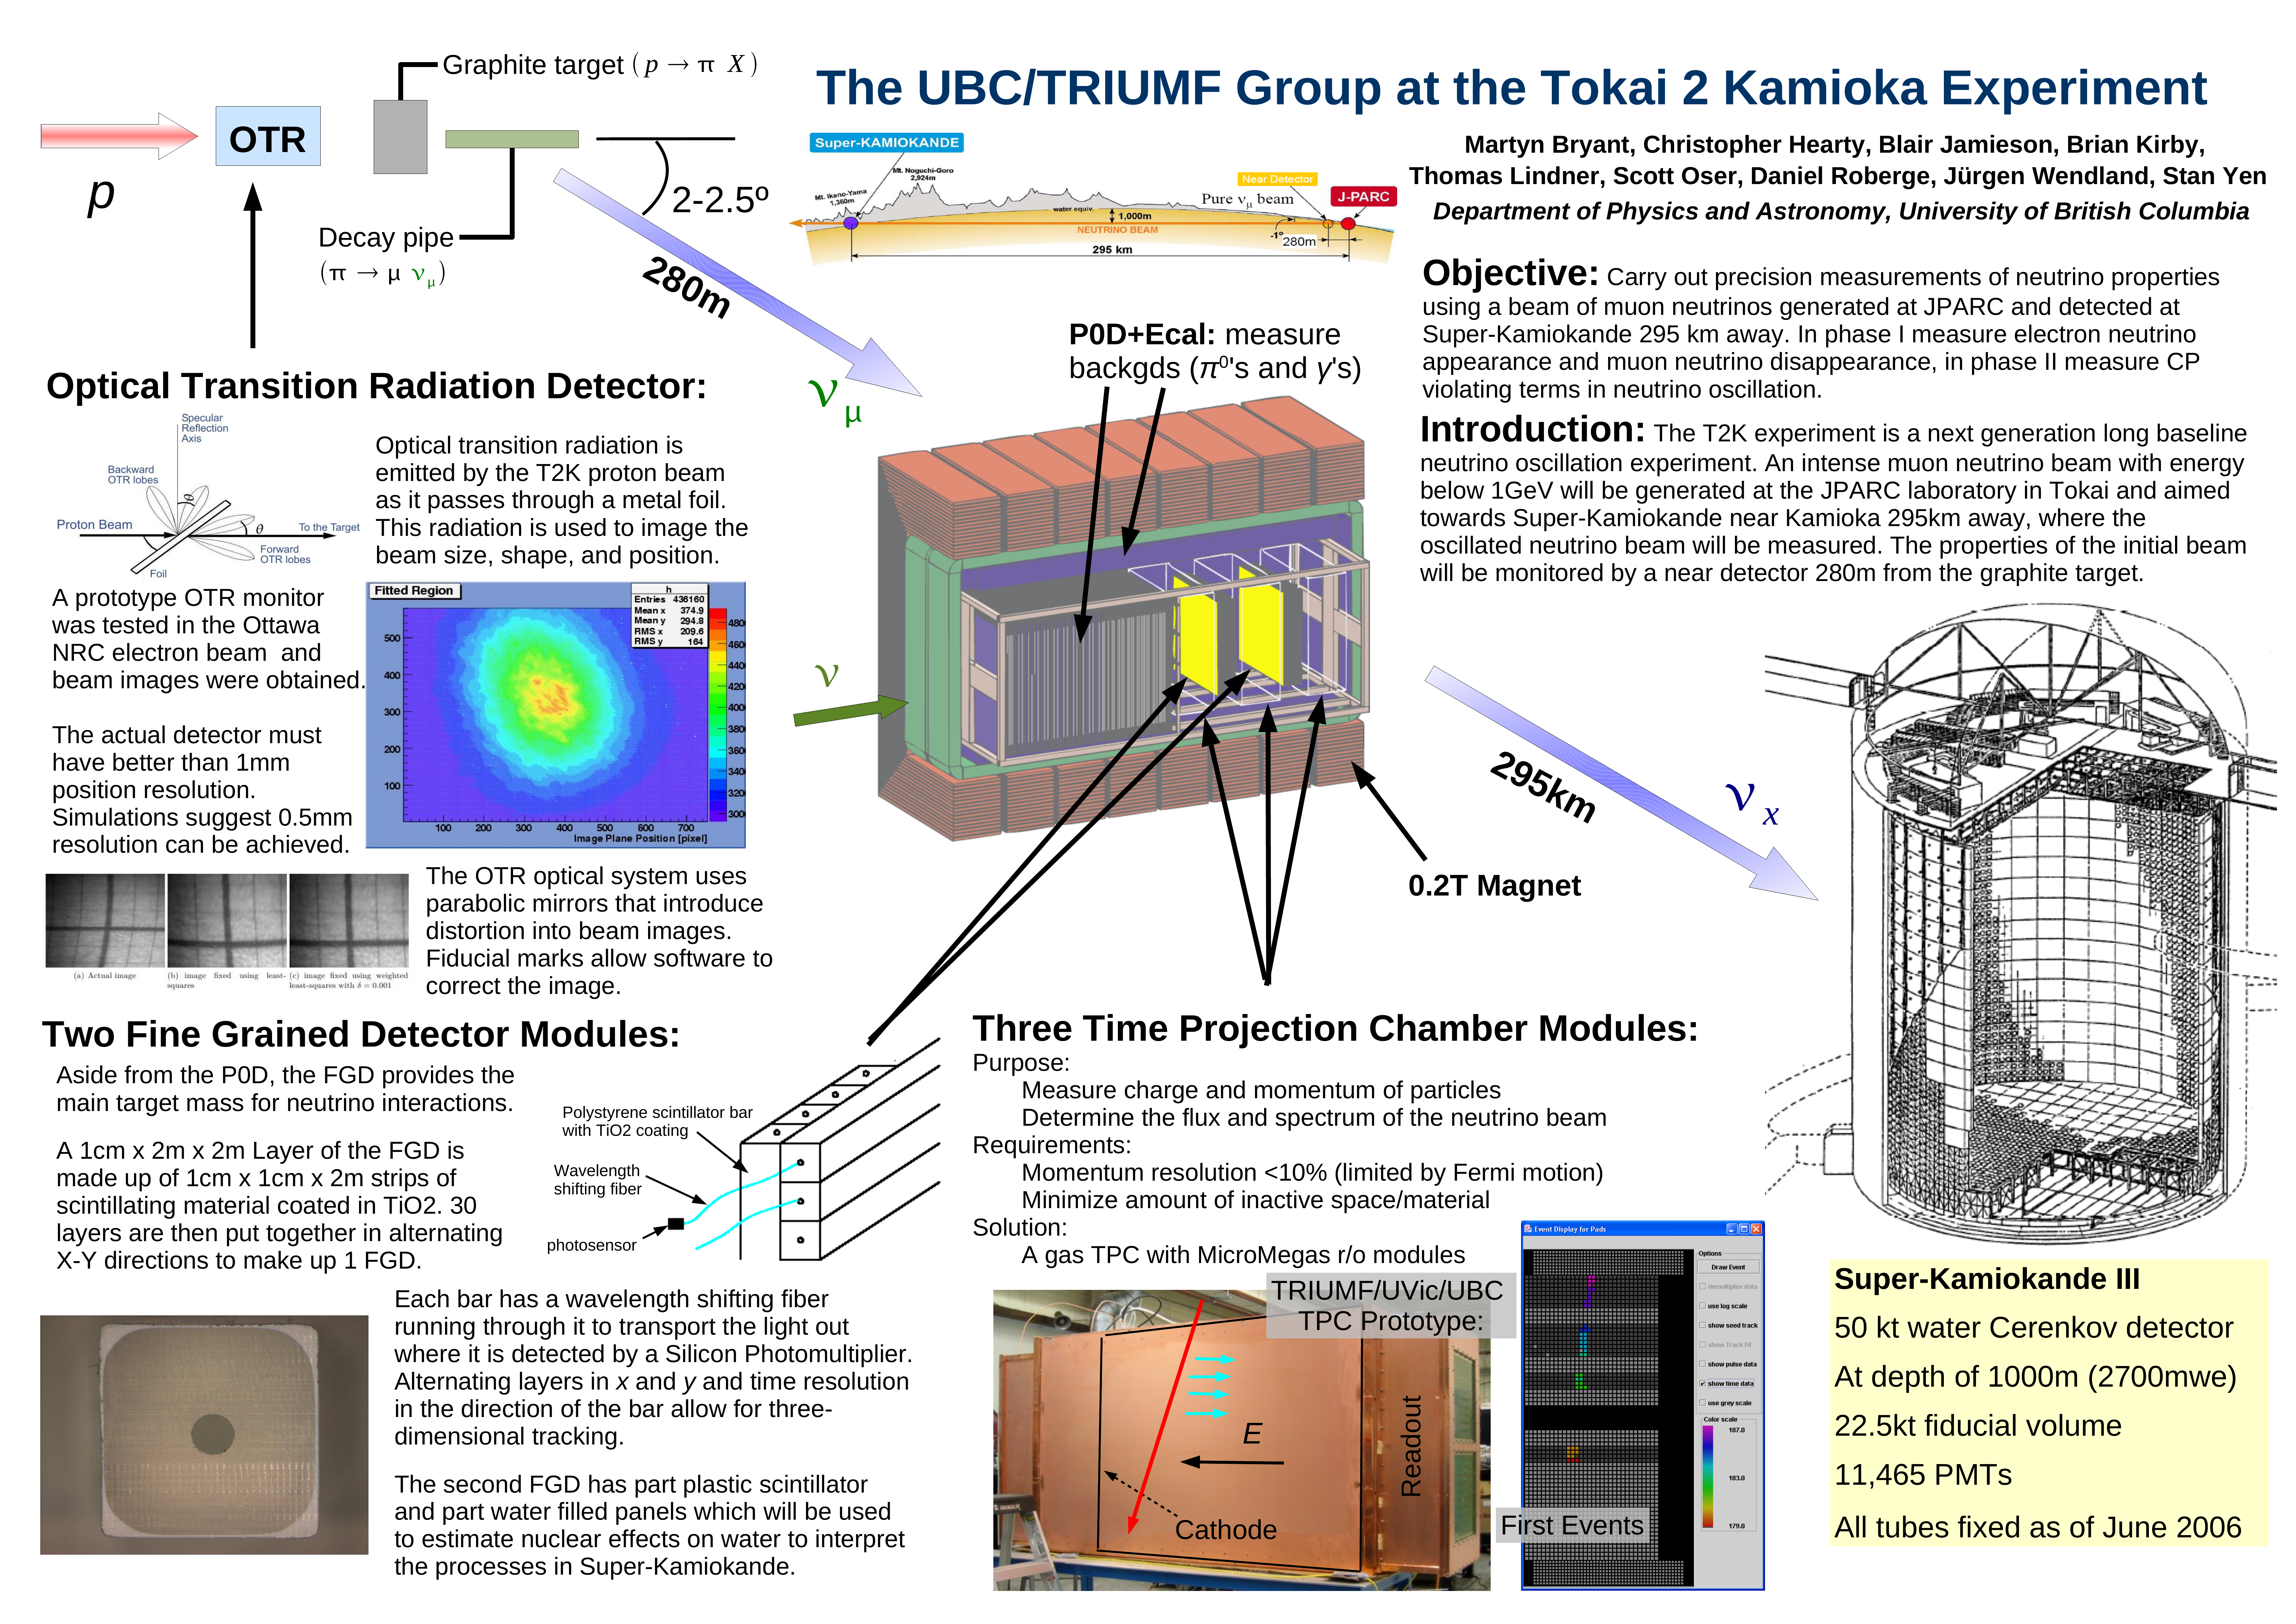

Graphite target
The UBC/TRIUMF Group at the Tokai 2 Kamioka Experiment
OTR
Martyn Bryant, Christopher Hearty, Blair Jamieson, Brian Kirby,
Thomas Lindner, Scott Oser, Daniel Roberge, Jürgen Wendland, Stan Yen
 Department of Physics and Astronomy, University of British Columbia
p
2-2.5º
Decay pipe
Objective: Carry out precision measurements of neutrino properties using a beam of muon neutrinos generated at JPARC and detected at Super-Kamiokande 295 km away. In phase I measure electron neutrino appearance and muon neutrino disappearance, in phase II measure CP violating terms in neutrino oscillation.
280m
P0D+Ecal: measure
backgds (π0's and γ's)
Optical Transition Radiation Detector:
Introduction: The T2K experiment is a next generation long baseline neutrino oscillation experiment. An intense muon neutrino beam with energy below 1GeV will be generated at the JPARC laboratory in Tokai and aimed towards Super-Kamiokande near Kamioka 295km away, where the oscillated neutrino beam will be measured. The properties of the initial beam will be monitored by a near detector 280m from the graphite target.
Optical transition radiation is
emitted by the T2K proton beam
as it passes through a metal foil.
This radiation is used to image the
beam size, shape, and position.
A prototype OTR monitor
was tested in the Ottawa
NRC electron beam and
beam images were obtained.
The actual detector must
have better than 1mm
position resolution.
Simulations suggest 0.5mm
resolution can be achieved.

295km
The OTR optical system uses
parabolic mirrors that introduce
distortion into beam images.
Fiducial marks allow software to
correct the image.
0.2T Magnet
Three Time Projection Chamber Modules:
Purpose:
Measure charge and momentum of particles
Determine the flux and spectrum of the neutrino beam
Requirements:
Momentum resolution <10% (limited by Fermi motion)
Minimize amount of inactive space/material
Solution:
A gas TPC with MicroMegas r/o modules
Two Fine Grained Detector Modules:
Aside from the P0D, the FGD provides the main target mass for neutrino interactions.
A 1cm x 2m x 2m Layer of the FGD is made up of 1cm x 1cm x 2m strips of scintillating material coated in TiO2. 30 layers are then put together in alternating X-Y directions to make up 1 FGD.
Polystyrene scintillator bar
with TiO2 coating
Wavelength
shifting fiber
photosensor
Super-Kamiokande III
50 kt water Cerenkov detector
At depth of 1000m (2700mwe)
22.5kt fiducial volume
11,465 PMTs
All tubes fixed as of June 2006
TRIUMF/UVic/UBC
TPC Prototype:
Each bar has a wavelength shifting fiber running through it to transport the light out where it is detected by a Silicon Photomultiplier. Alternating layers in x and y and time resolution in the direction of the bar allow for three-dimensional tracking.
The second FGD has part plastic scintillator and part water filled panels which will be used to estimate nuclear effects on water to interpret the processes in Super-Kamiokande.
E
Readout
Cathode
First Events